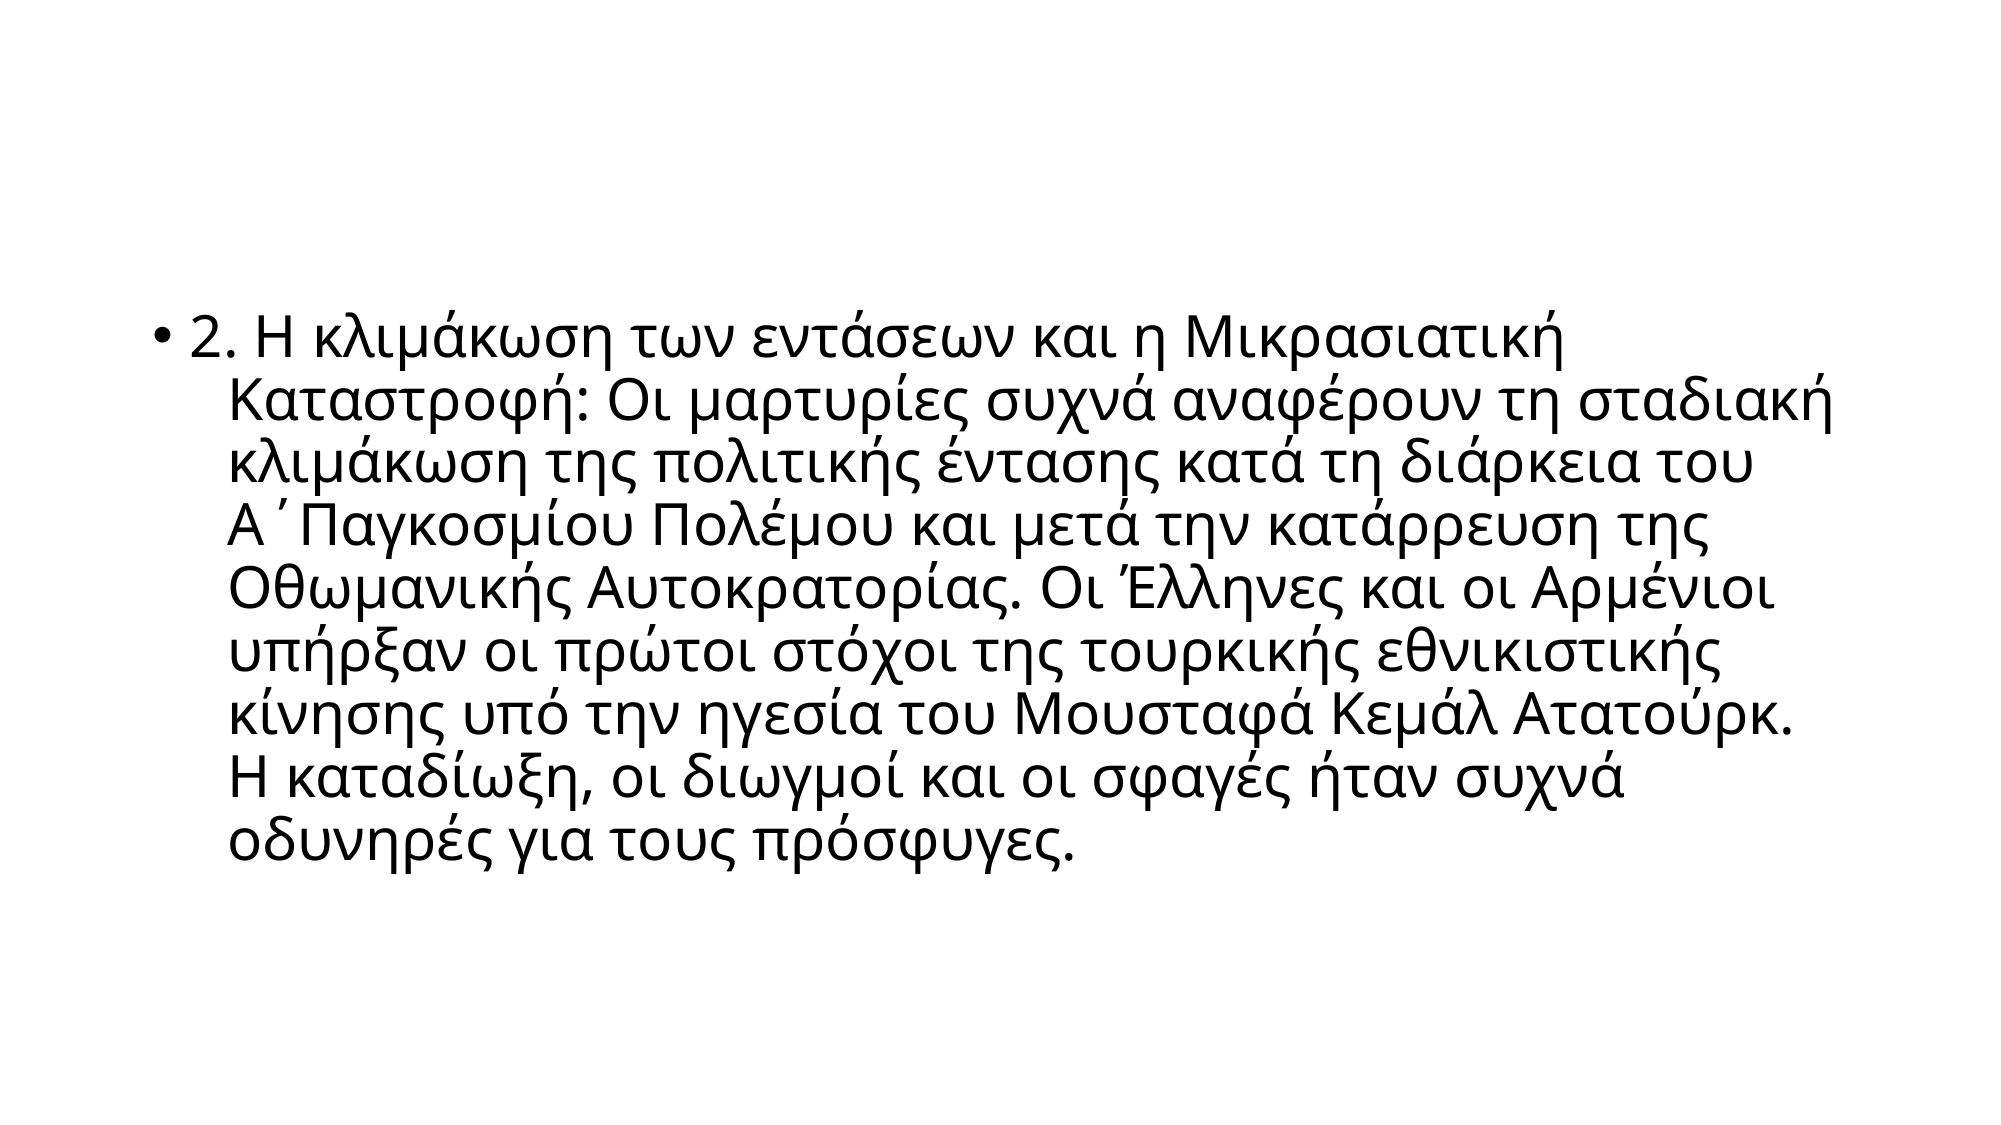

#
2. Η κλιμάκωση των εντάσεων και η Μικρασιατική Καταστροφή: Οι μαρτυρίες συχνά αναφέρουν τη σταδιακή κλιμάκωση της πολιτικής έντασης κατά τη διάρκεια του Α΄Παγκοσμίου Πολέμου και μετά την κατάρρευση της Οθωμανικής Αυτοκρατορίας. Οι Έλληνες και οι Αρμένιοι υπήρξαν οι πρώτοι στόχοι της τουρκικής εθνικιστικής κίνησης υπό την ηγεσία του Μουσταφά Κεμάλ Ατατούρκ. Η καταδίωξη, οι διωγμοί και οι σφαγές ήταν συχνά οδυνηρές για τους πρόσφυγες.